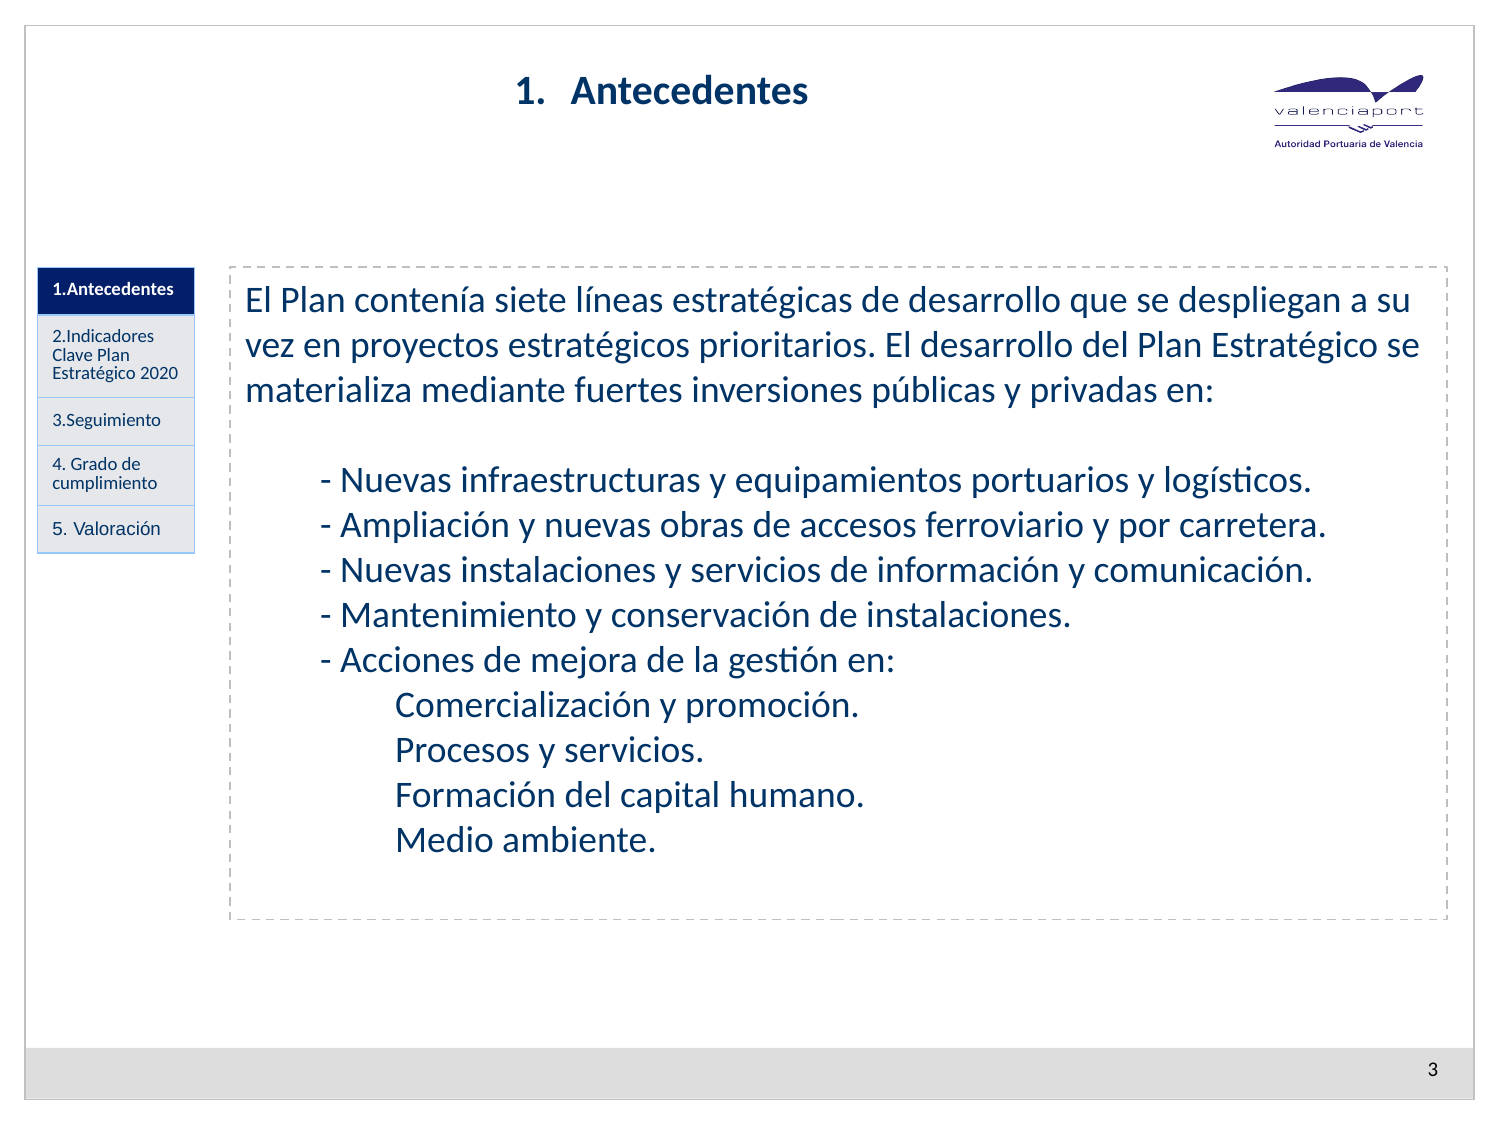

# Antecedentes
El Plan contenía siete líneas estratégicas de desarrollo que se despliegan a su vez en proyectos estratégicos prioritarios. El desarrollo del Plan Estratégico se materializa mediante fuertes inversiones públicas y privadas en:
- Nuevas infraestructuras y equipamientos portuarios y logísticos.
- Ampliación y nuevas obras de accesos ferroviario y por carretera.
- Nuevas instalaciones y servicios de información y comunicación.
- Mantenimiento y conservación de instalaciones.
- Acciones de mejora de la gestión en:
Comercialización y promoción.
Procesos y servicios.
Formación del capital humano.
Medio ambiente.
| Antecedentes |
| --- |
| Indicadores Clave Plan Estratégico 2020 |
| Seguimiento |
| 4. Grado de cumplimiento |
| 5. Valoración |